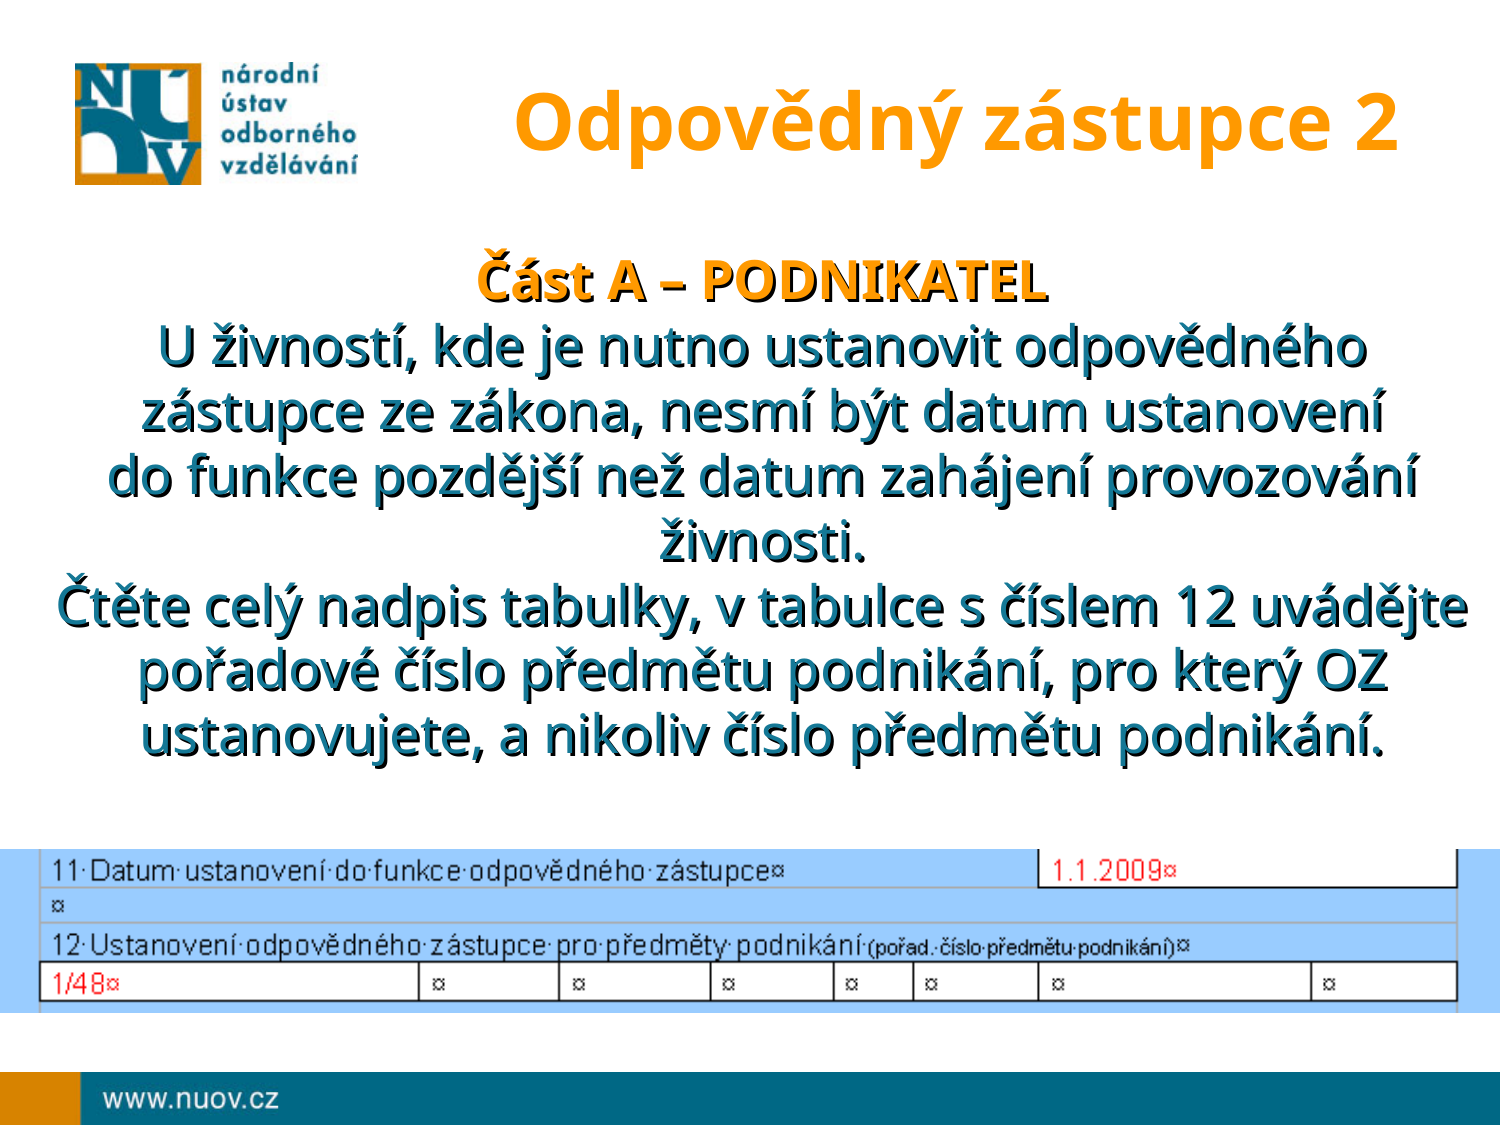

# Odpovědný zástupce 2
Část A – PODNIKATEL
U živností, kde je nutno ustanovit odpovědného
zástupce ze zákona, nesmí být datum ustanovení
do funkce pozdější než datum zahájení provozování
živnosti.
Čtěte celý nadpis tabulky, v tabulce s číslem 12 uvádějte pořadové číslo předmětu podnikání, pro který OZ ustanovujete, a nikoliv číslo předmětu podnikání.